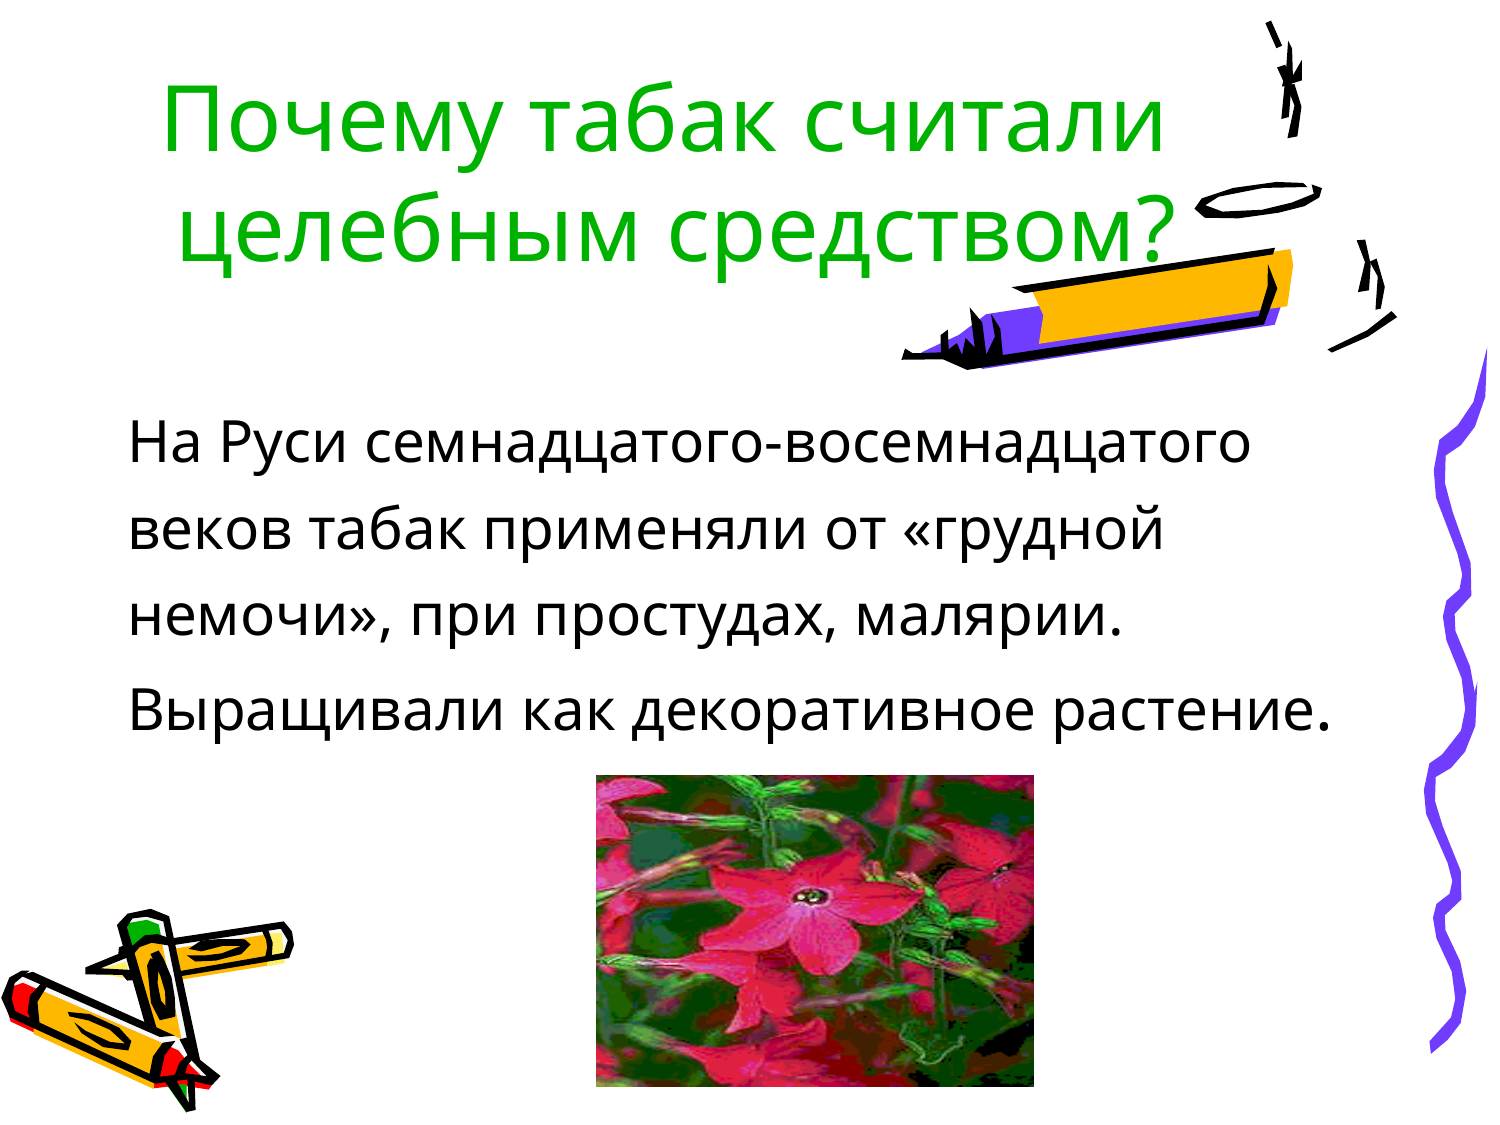

# Почему табак считали целебным средством?
На Руси семнадцатого-восемнадцатого
веков табак применяли от «грудной
немочи», при простудах, малярии.
Выращивали как декоративное растение.